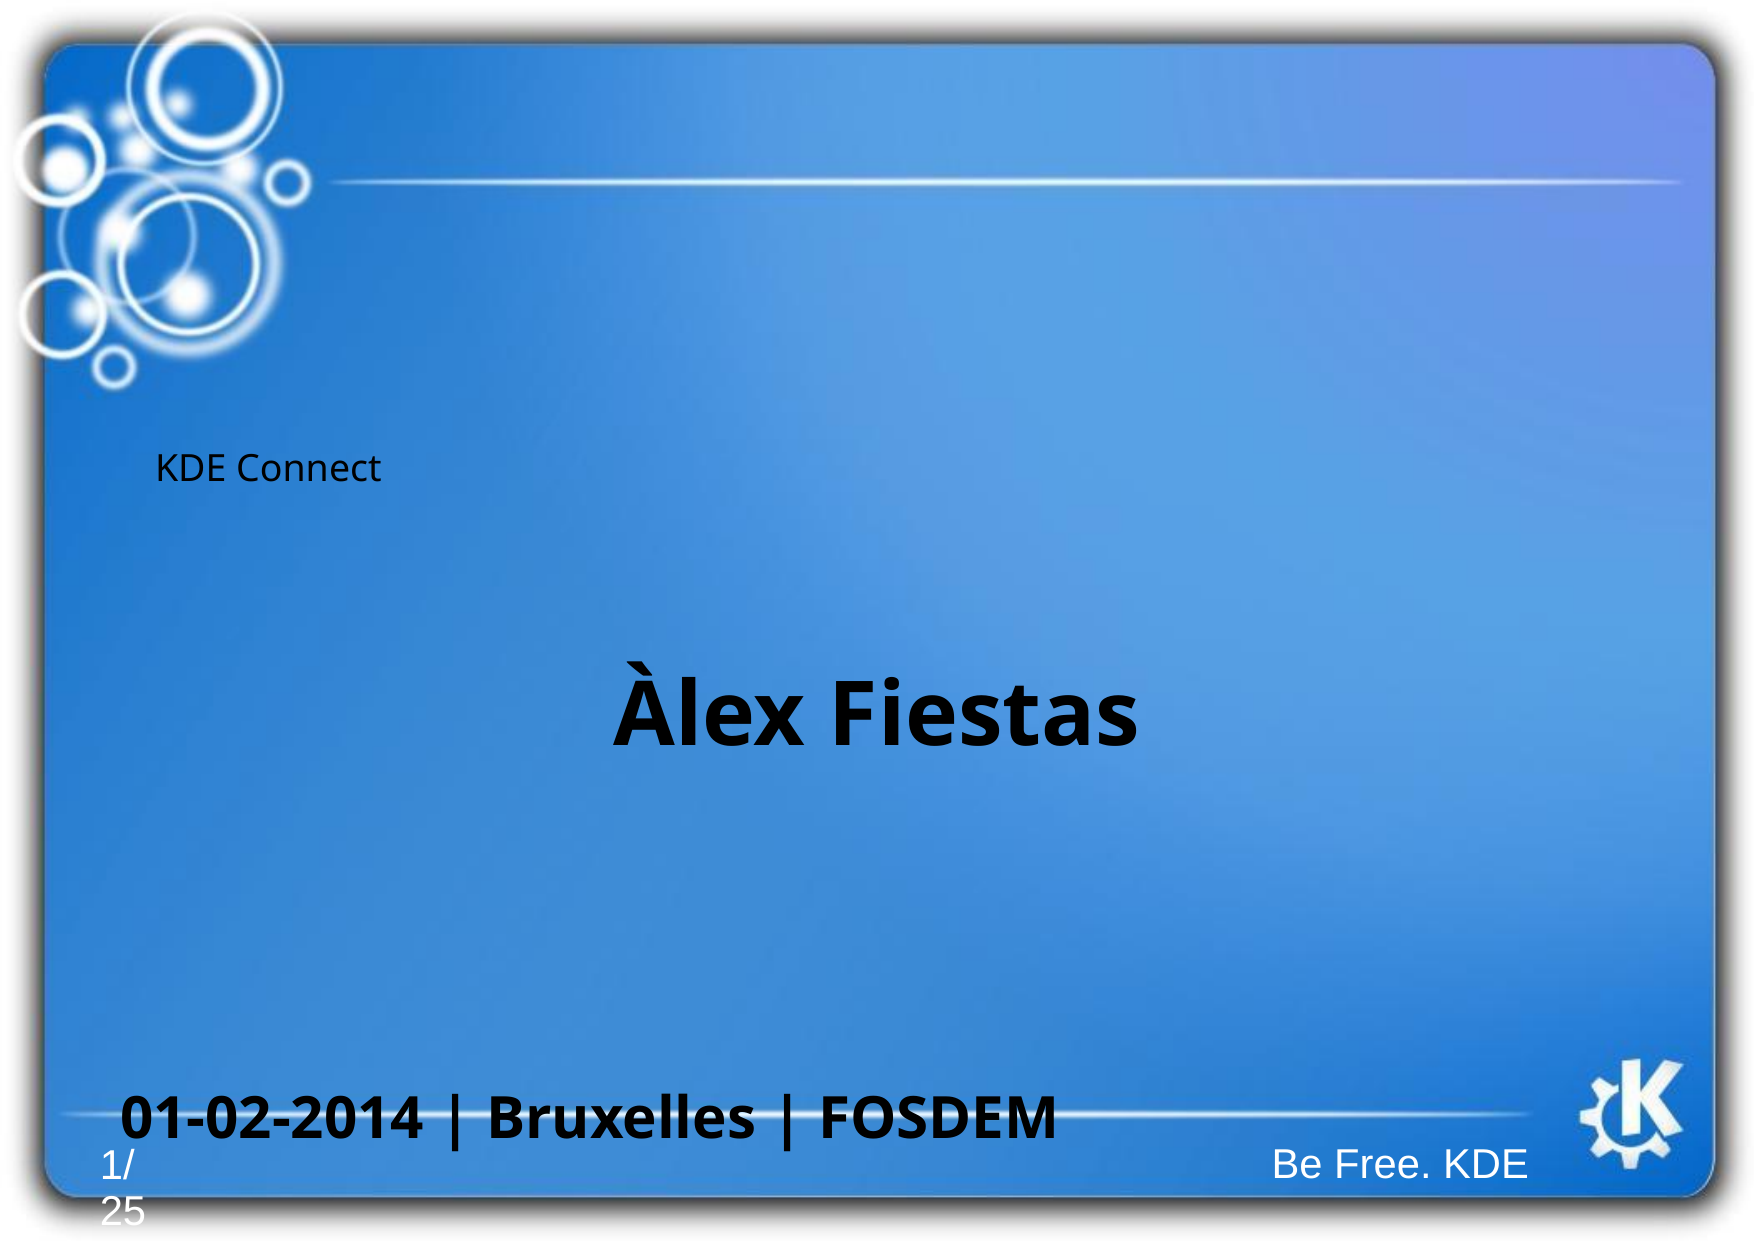

KDE Connect
Àlex Fiestas
01-02-2014 | Bruxelles | FOSDEM